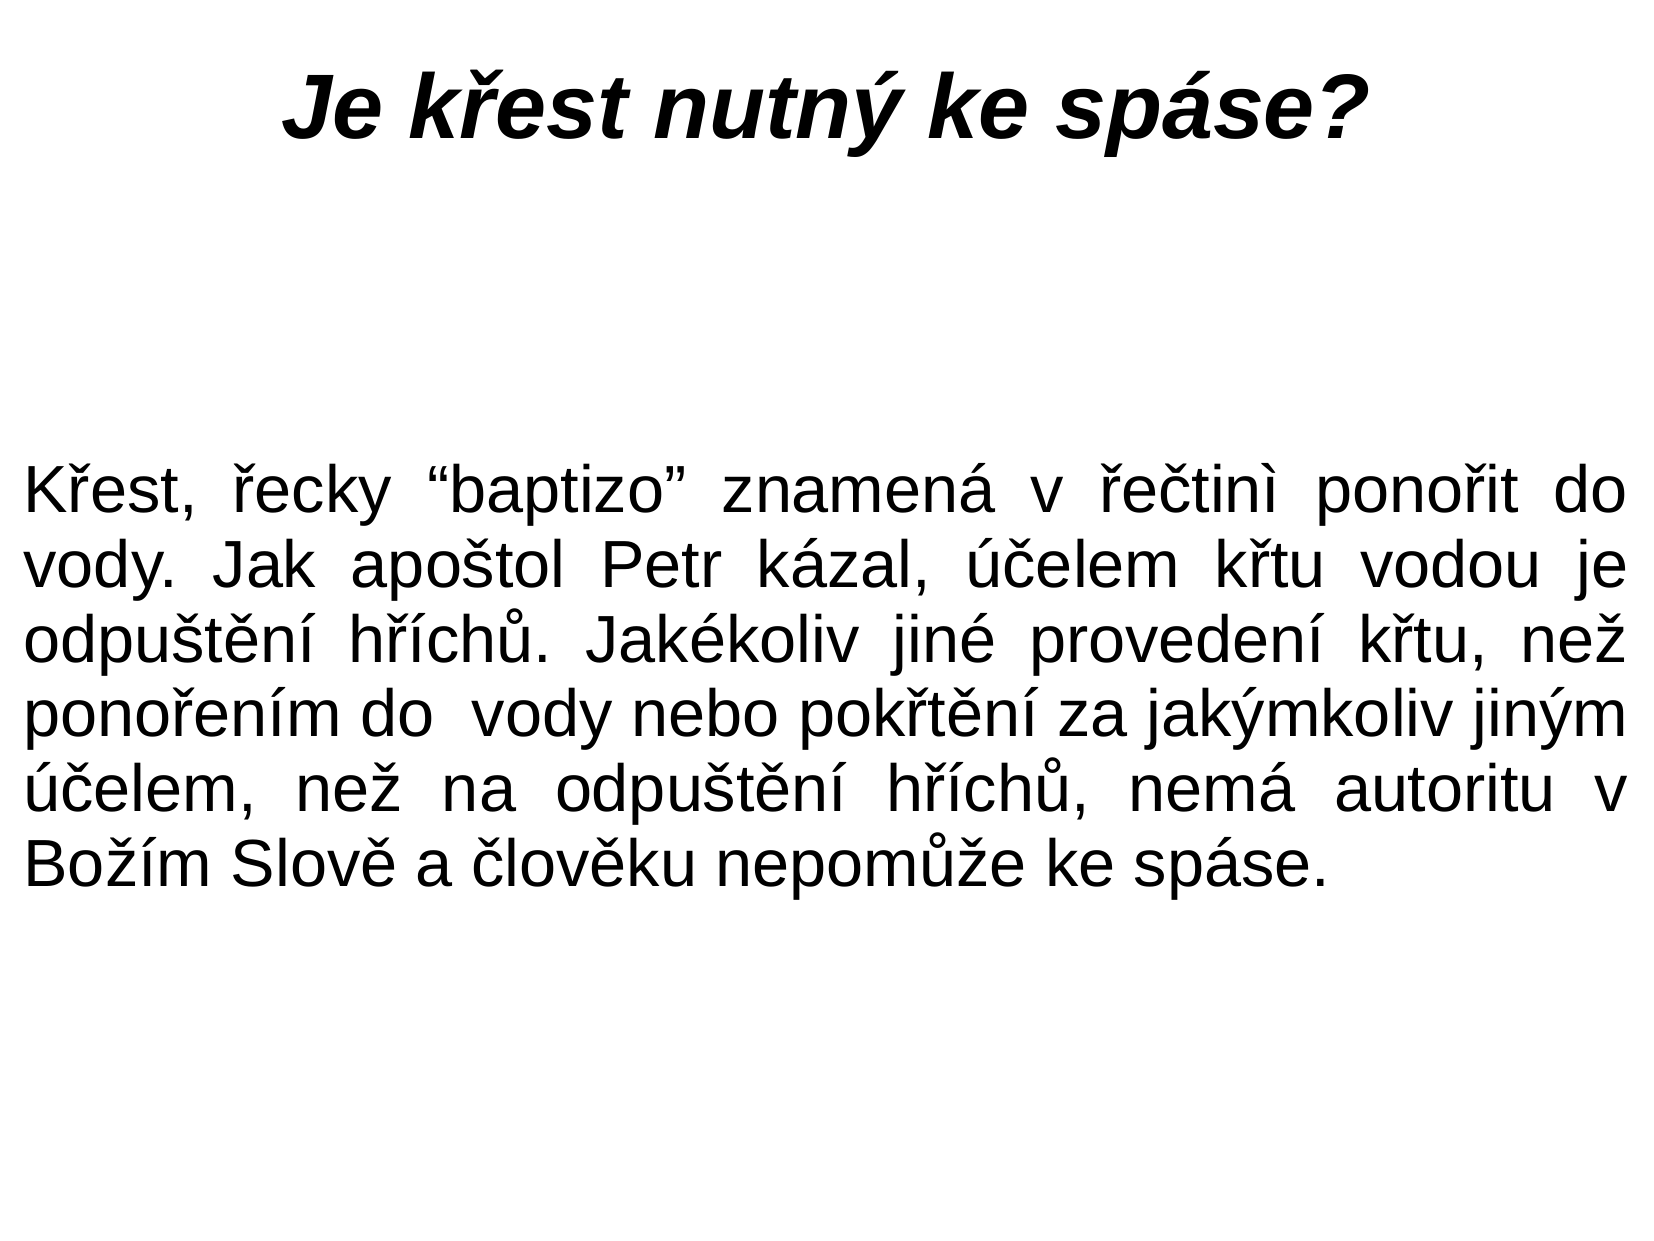

Křest, řecky “baptizo” znamená v řečtinì ponořit do vody. Jak apoštol Petr kázal, účelem křtu vodou je odpuštění hříchů. Jakékoliv jiné provedení křtu, než ponořením do vody nebo pokřtění za jakýmkoliv jiným účelem, než na odpuštění hříchů, nemá autoritu v Božím Slově a člověku nepomůže ke spáse.
# Je křest nutný ke spáse?